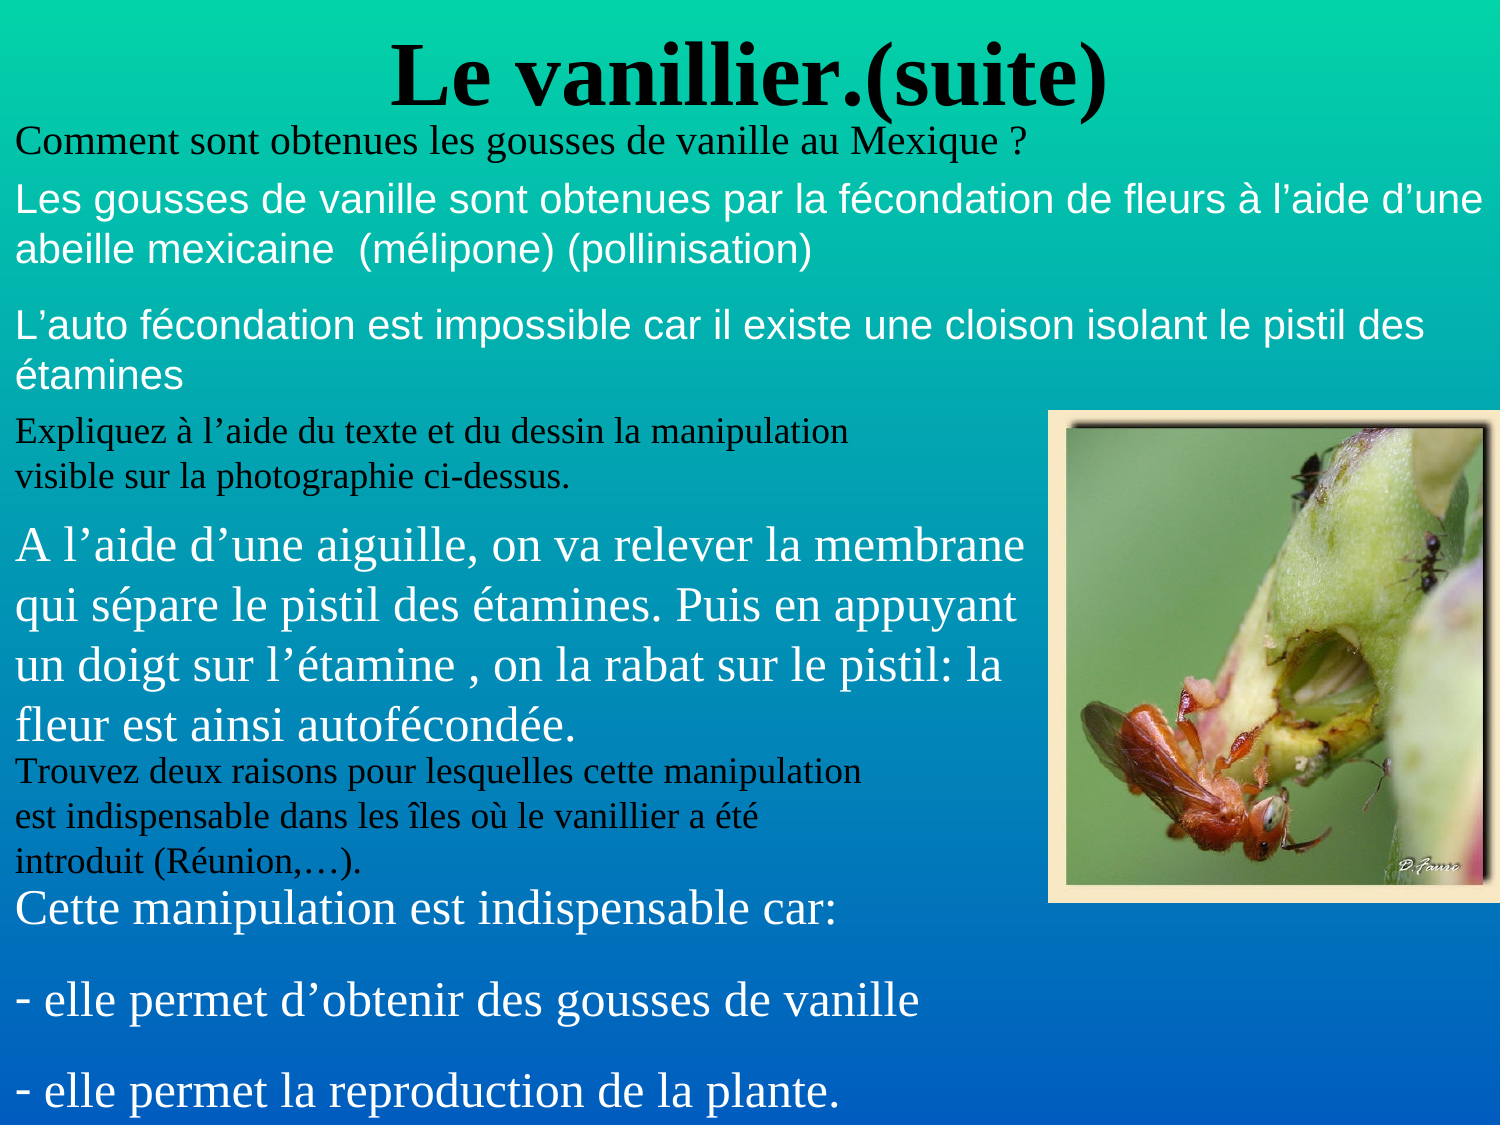

Le vanillier.(suite)
Comment sont obtenues les gousses de vanille au Mexique ?
Les gousses de vanille sont obtenues par la fécondation de fleurs à l’aide d’une abeille mexicaine (mélipone) (pollinisation)
L’auto fécondation est impossible car il existe une cloison isolant le pistil des étamines
Expliquez à l’aide du texte et du dessin la manipulation visible sur la photographie ci-dessus.
A l’aide d’une aiguille, on va relever la membrane qui sépare le pistil des étamines. Puis en appuyant un doigt sur l’étamine , on la rabat sur le pistil: la fleur est ainsi autofécondée.
Trouvez deux raisons pour lesquelles cette manipulation est indispensable dans les îles où le vanillier a été introduit (Réunion,…).
Cette manipulation est indispensable car:
 elle permet d’obtenir des gousses de vanille
 elle permet la reproduction de la plante.